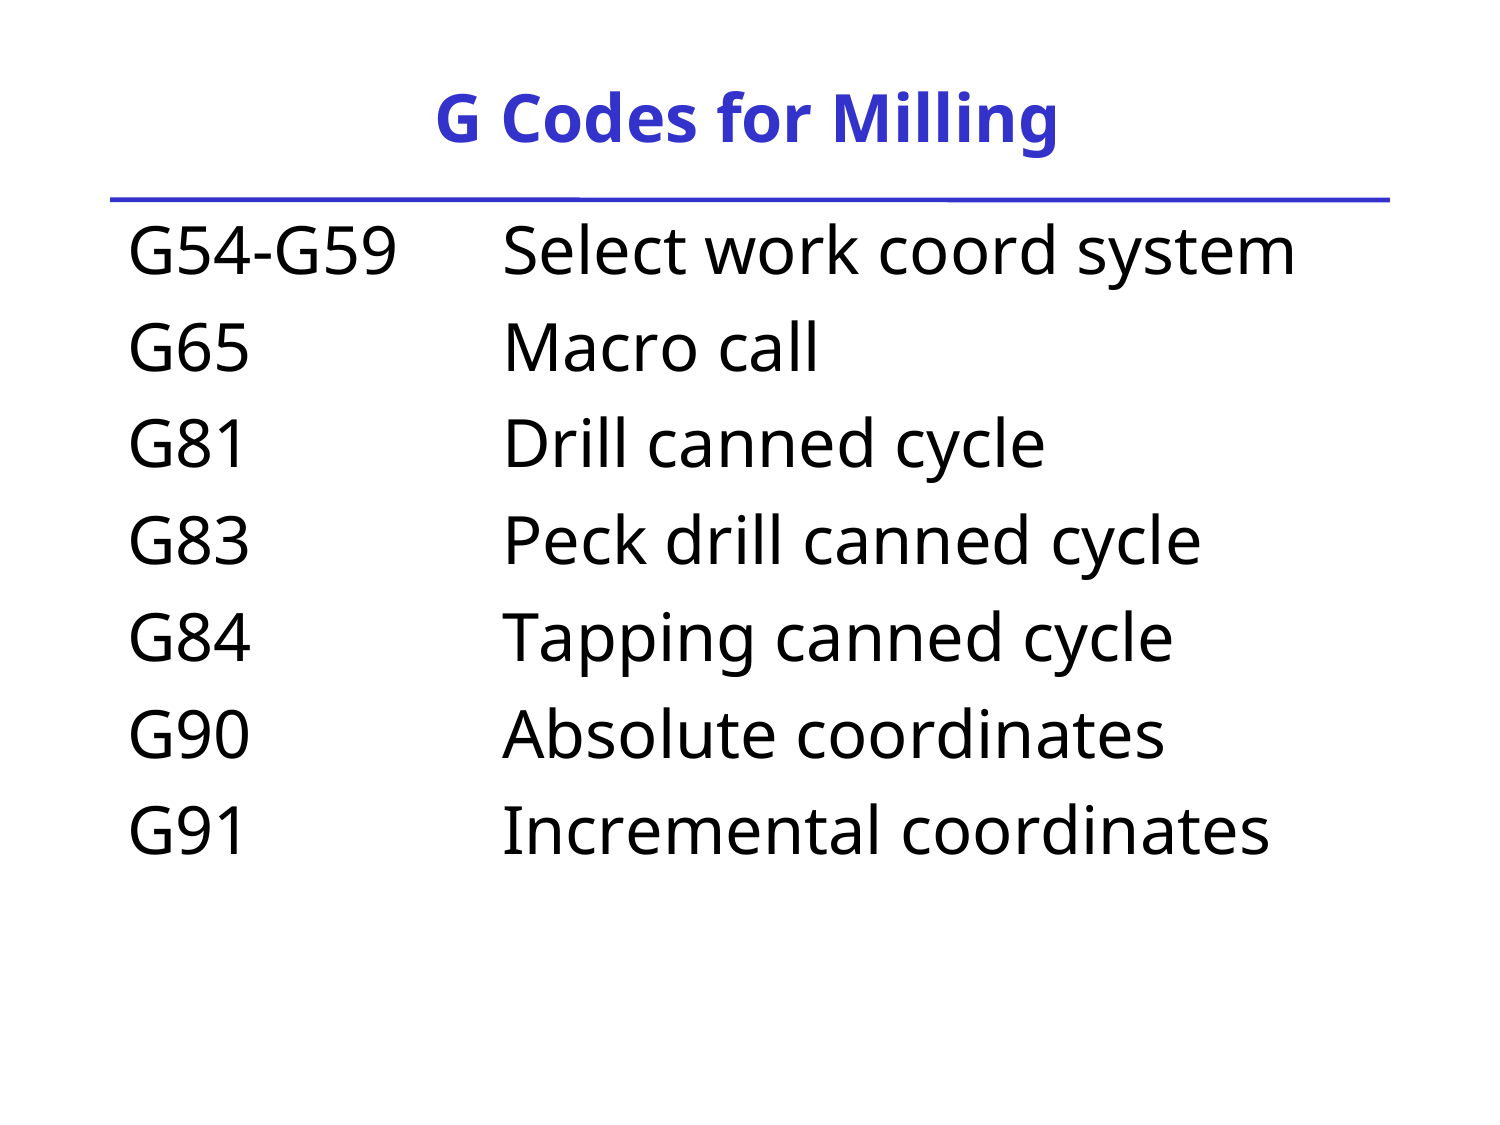

# G Codes for Milling
G54-G59		Select work coord system
G65				Macro call
G81				Drill canned cycle
G83				Peck drill canned cycle
G84				Tapping canned cycle
G90				Absolute coordinates
G91				Incremental coordinates